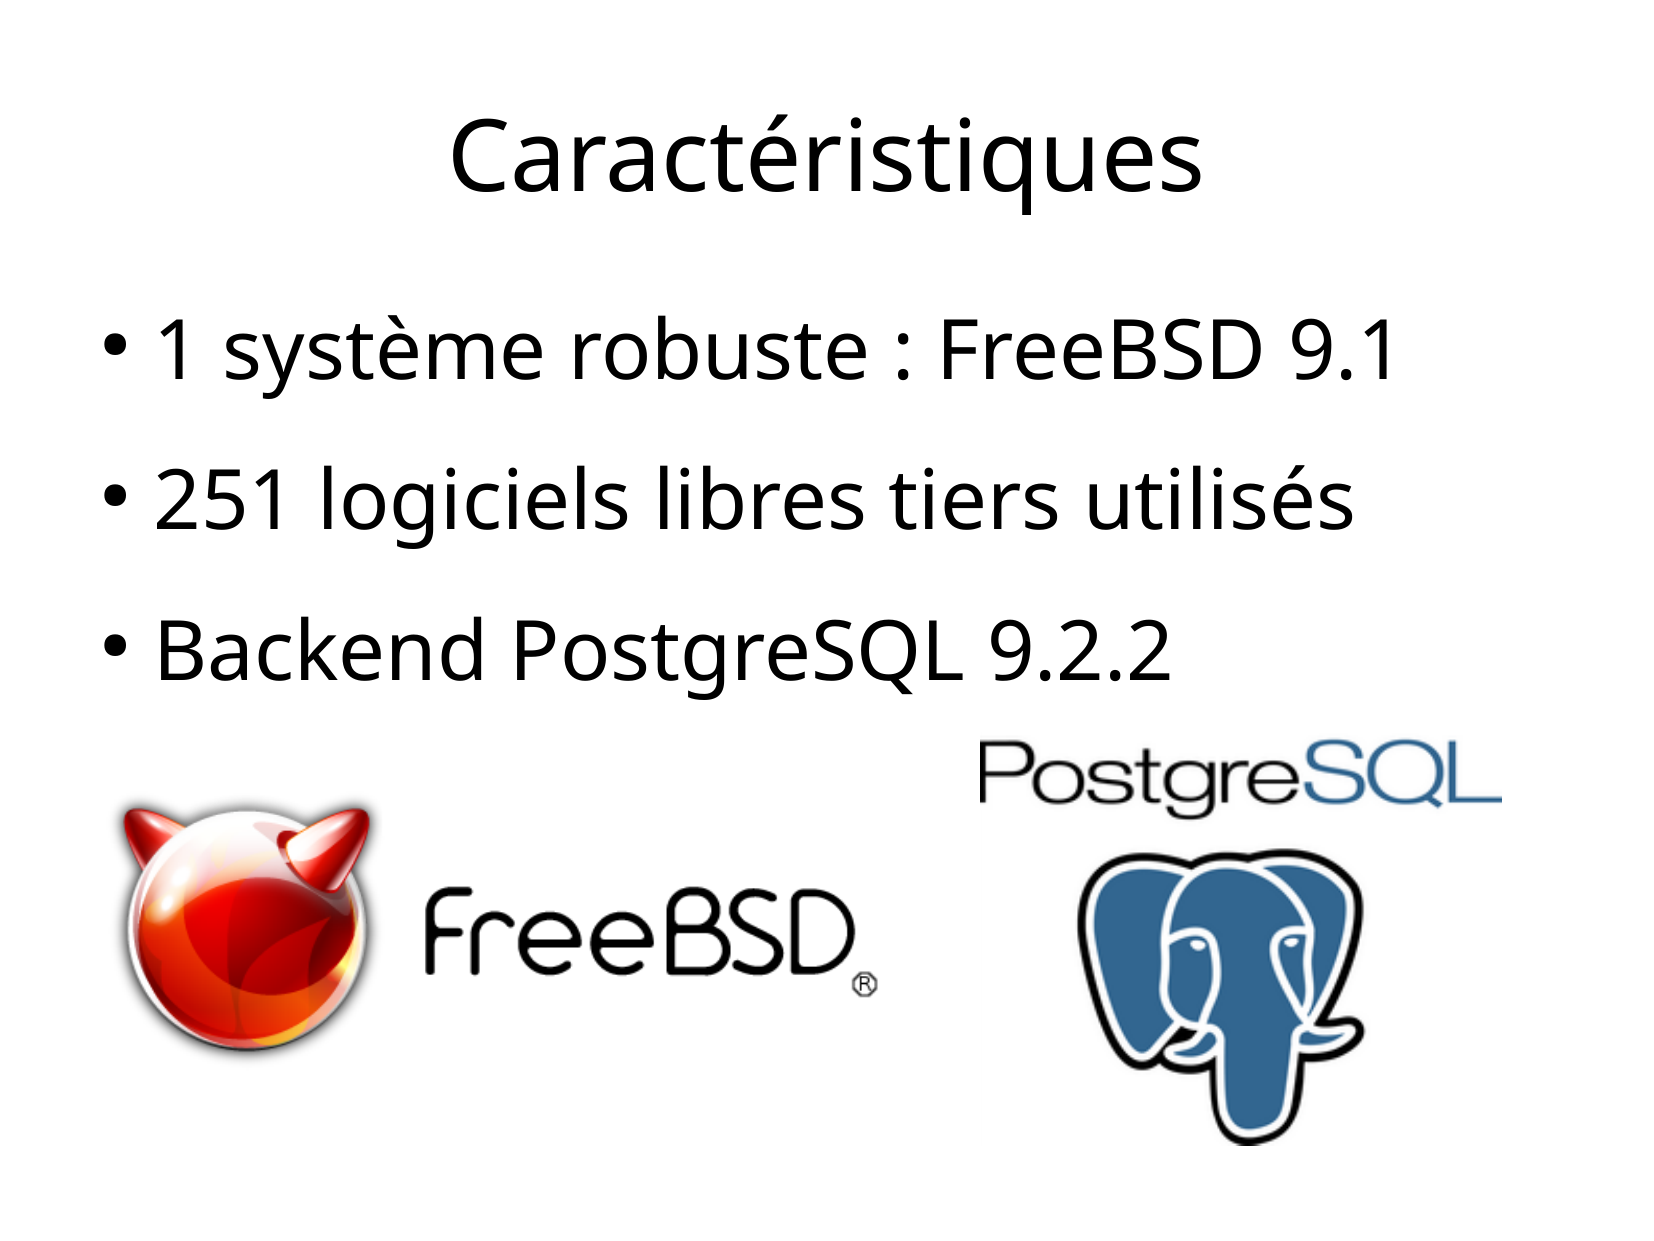

# Caractéristiques
1 système robuste : FreeBSD 9.1
251 logiciels libres tiers utilisés
Backend PostgreSQL 9.2.2